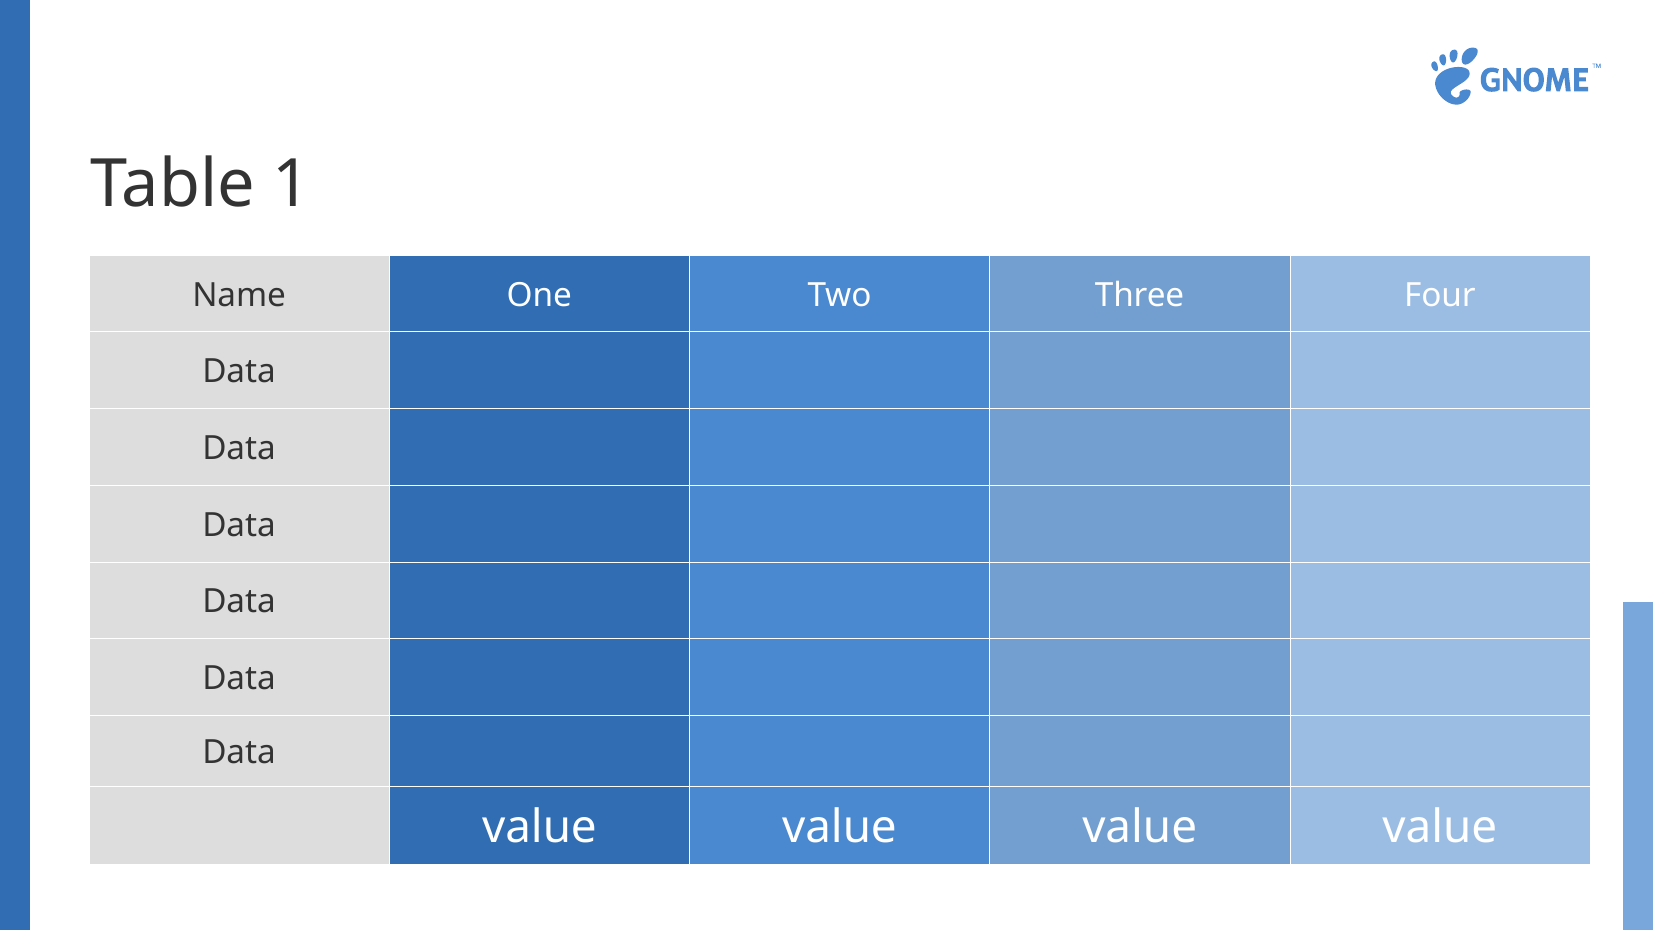

# Table 1
| Name | One | Two | Three | Four |
| --- | --- | --- | --- | --- |
| Data | | | | |
| Data | | | | |
| Data | | | | |
| Data | | | | |
| Data | | | | |
| Data | | | | |
| | value | value | value | value |